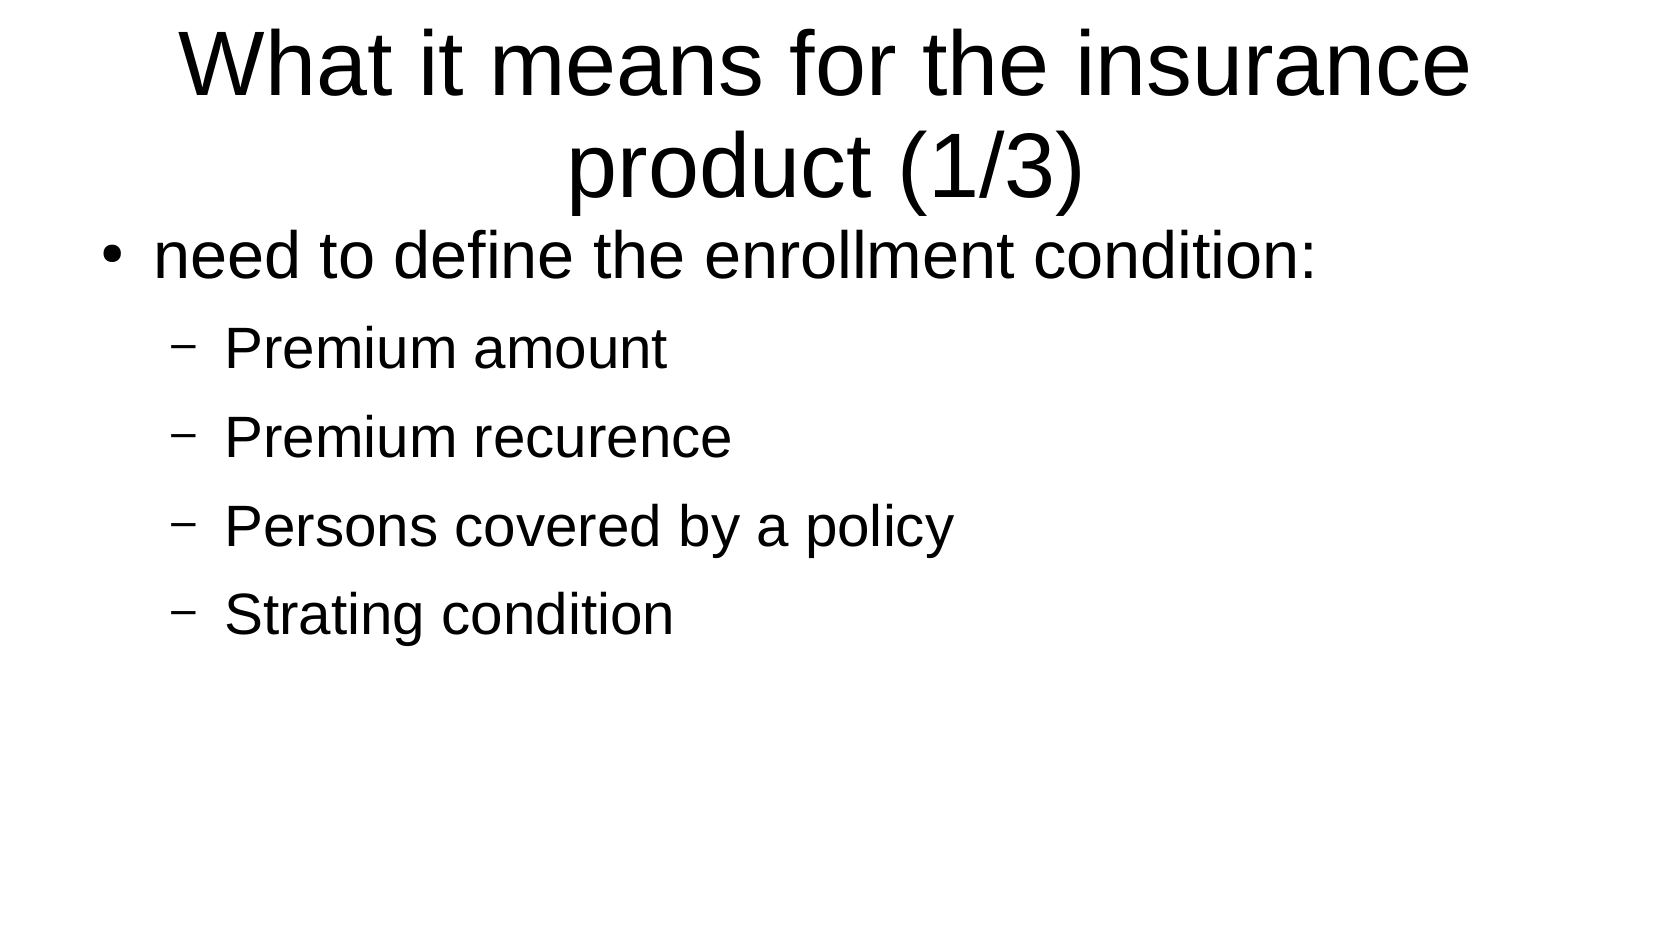

# What it means for the insurance product (1/3)
need to define the enrollment condition:
Premium amount
Premium recurence
Persons covered by a policy
Strating condition